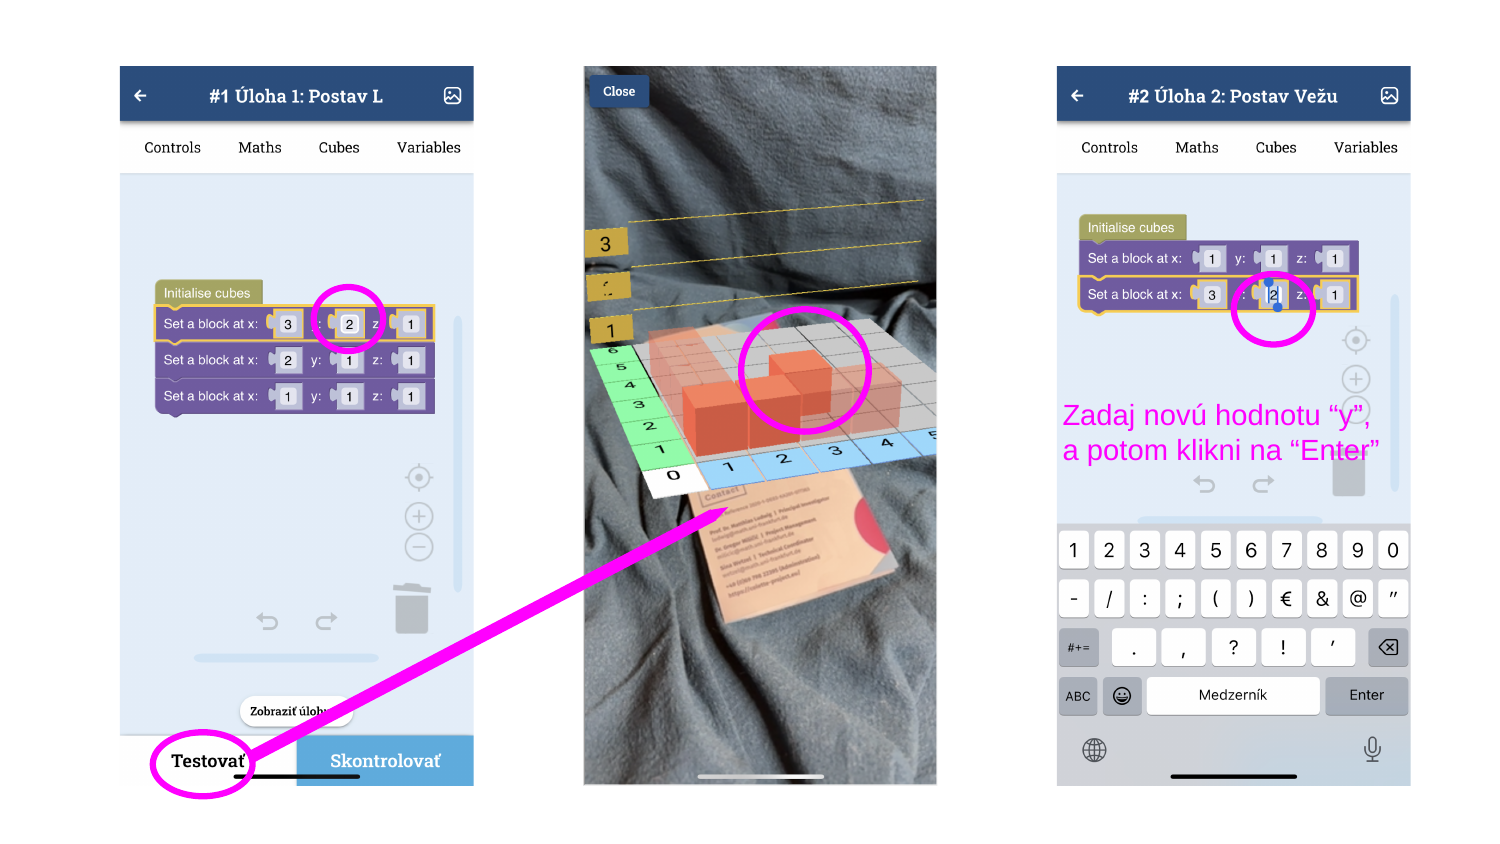

Zadaj novú hodnotu “y”,
a potom klikni na “Enter”